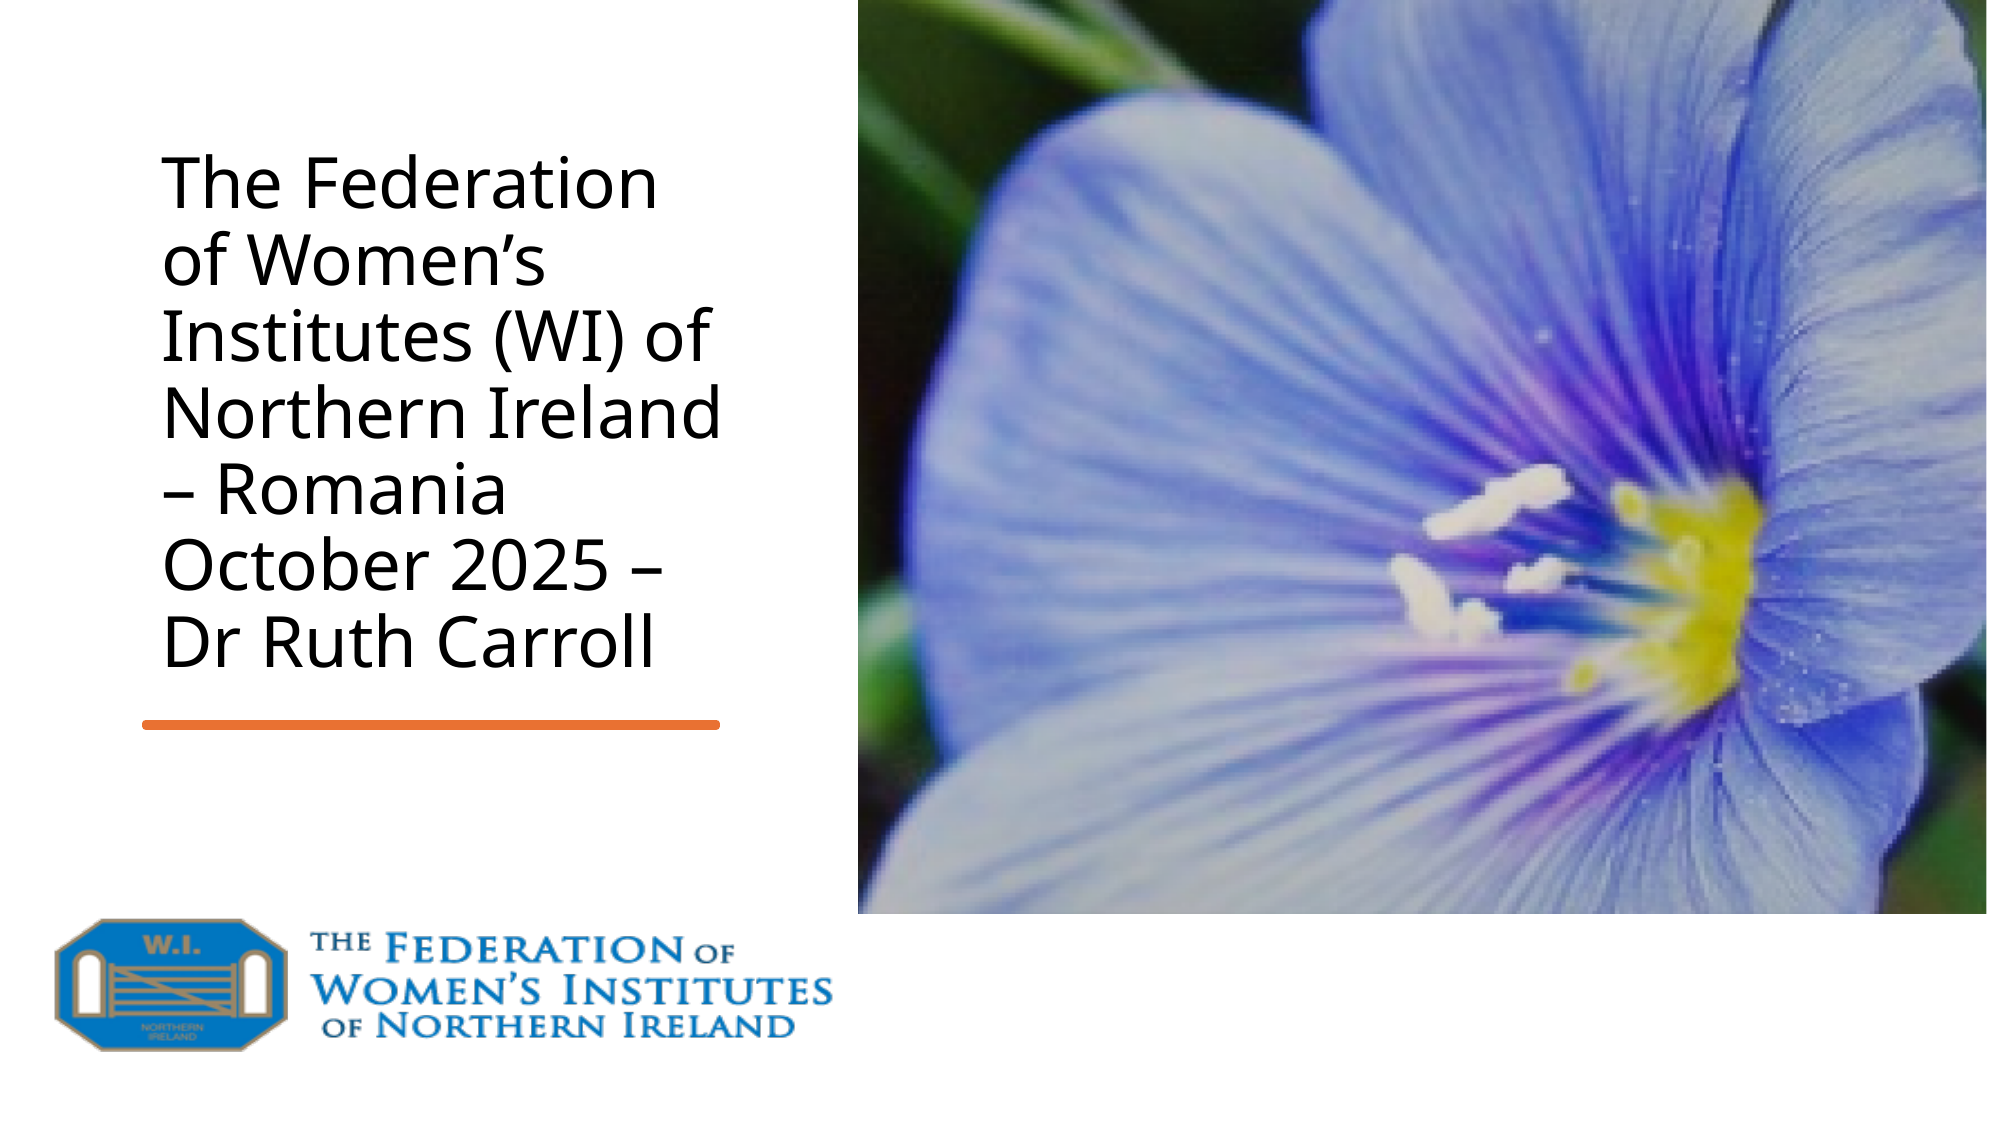

# The Federation of Women’s Institutes (WI) of Northern Ireland – Romania October 2025 – Dr Ruth Carroll